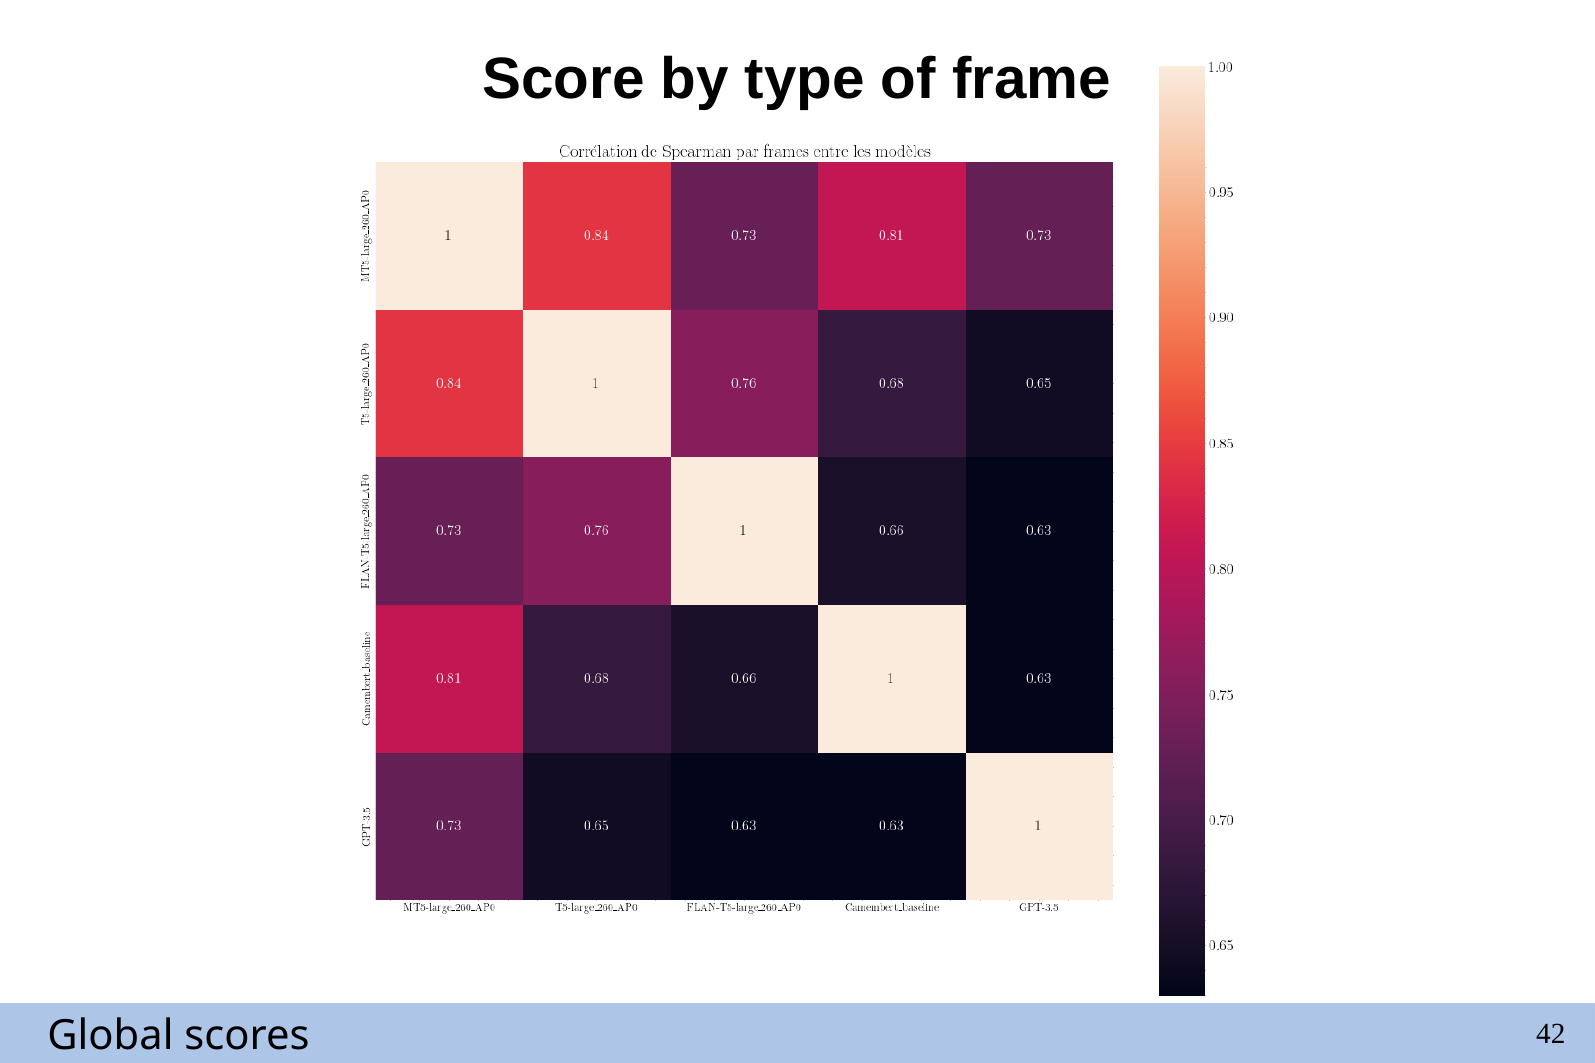

Score by type of frame
# Global scores